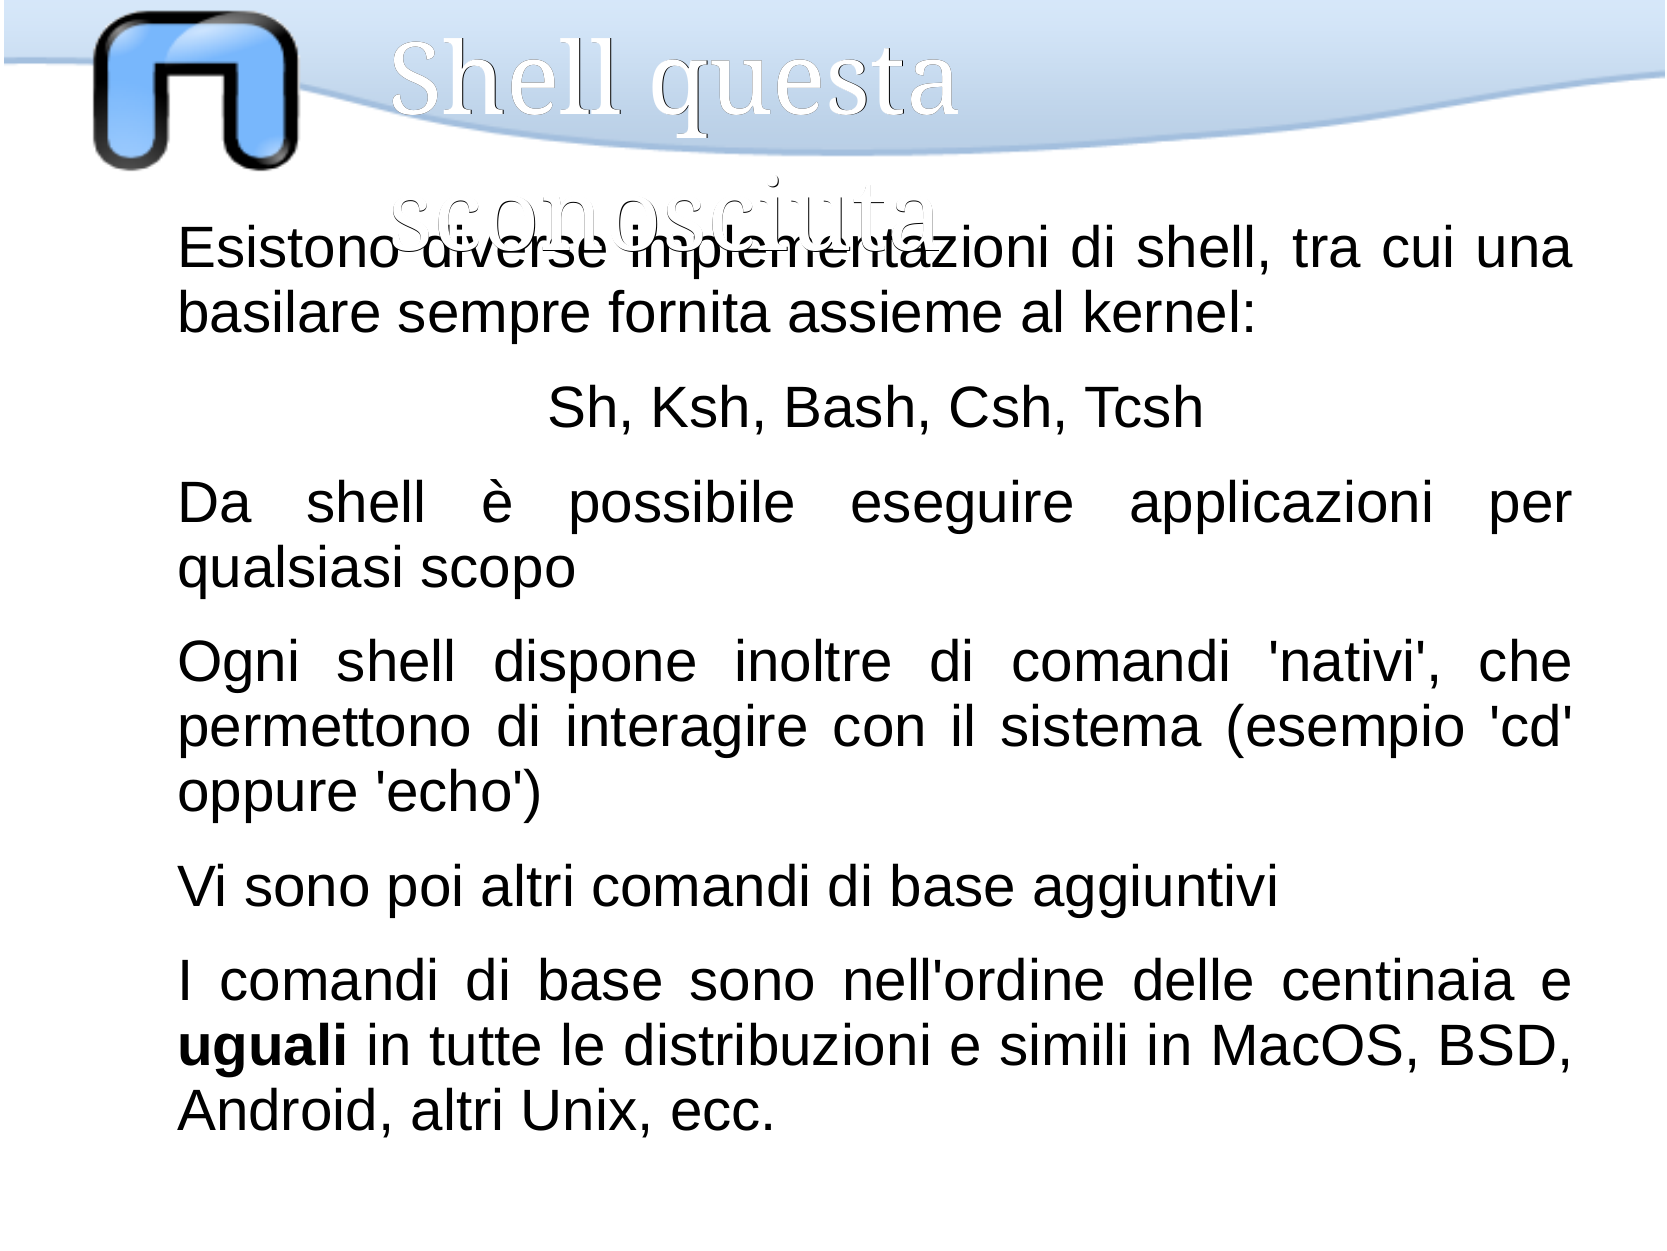

Shell questa sconosciuta
# Esistono diverse implementazioni di shell, tra cui una basilare sempre fornita assieme al kernel:
Sh, Ksh, Bash, Csh, Tcsh
Da shell è possibile eseguire applicazioni per qualsiasi scopo
Ogni shell dispone inoltre di comandi 'nativi', che permettono di interagire con il sistema (esempio 'cd' oppure 'echo')
Vi sono poi altri comandi di base aggiuntivi
I comandi di base sono nell'ordine delle centinaia e uguali in tutte le distribuzioni e simili in MacOS, BSD, Android, altri Unix, ecc.